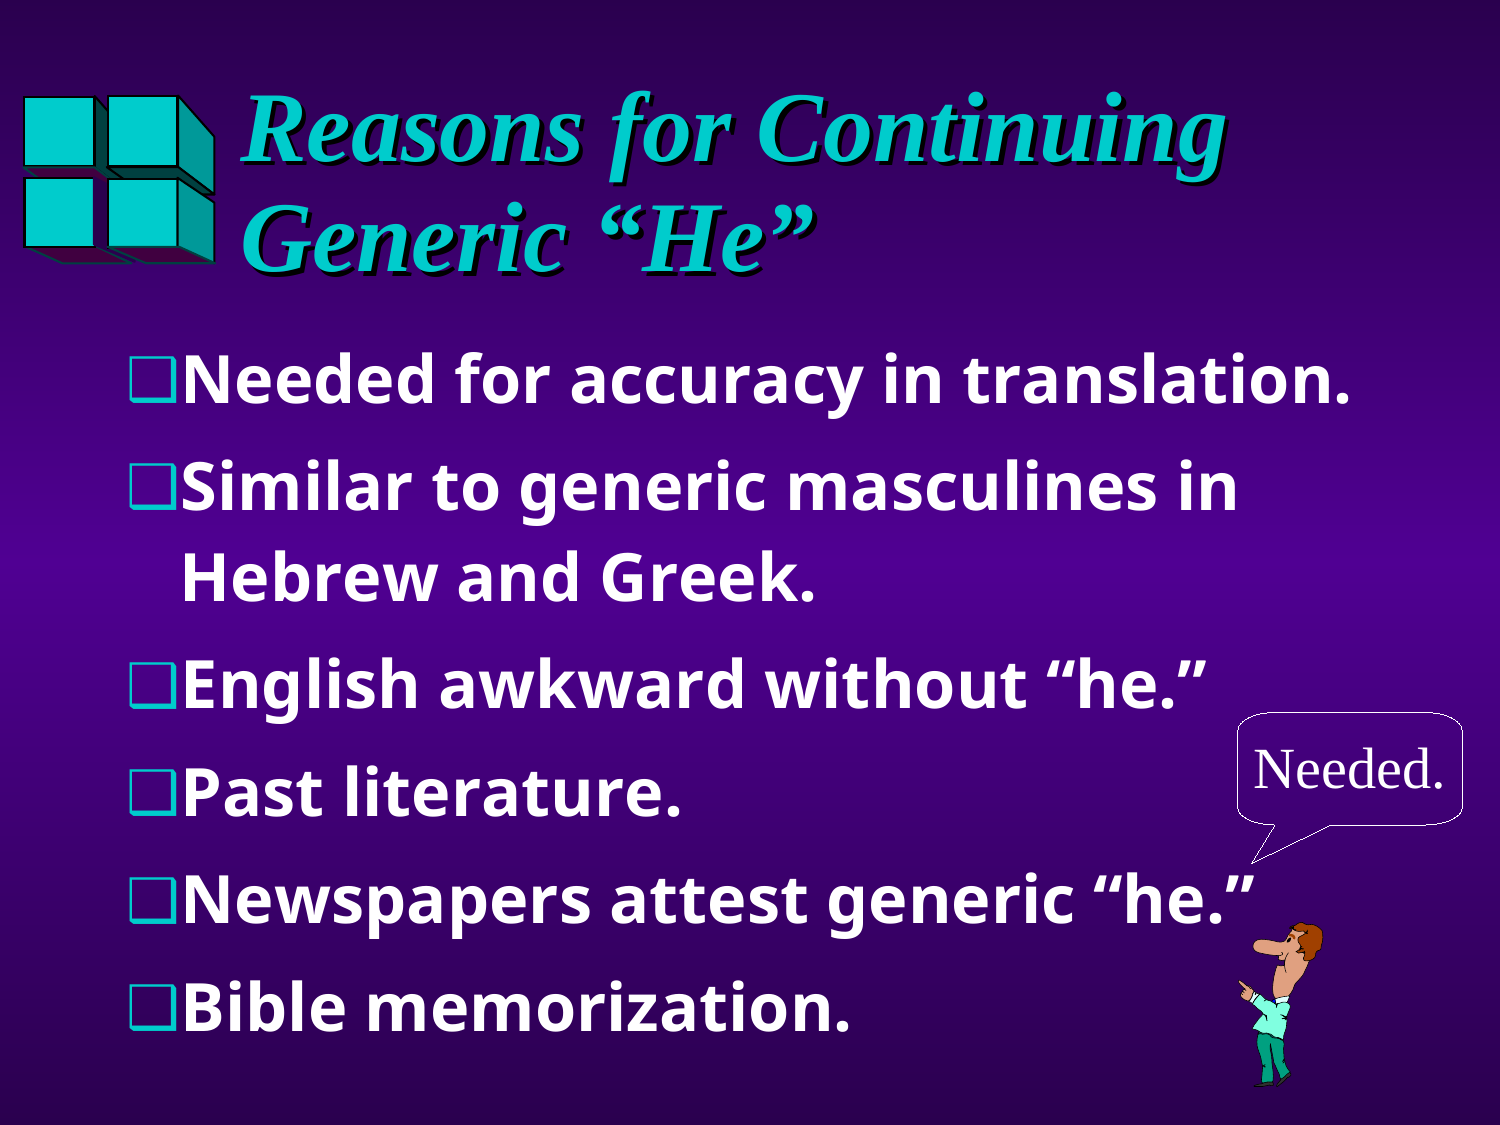

# Reasons for Continuing Generic “He”
Needed for accuracy in translation.
Similar to generic masculines in Hebrew and Greek.
English awkward without “he.”
Past literature.
Newspapers attest generic “he.”
Bible memorization.
Needed.